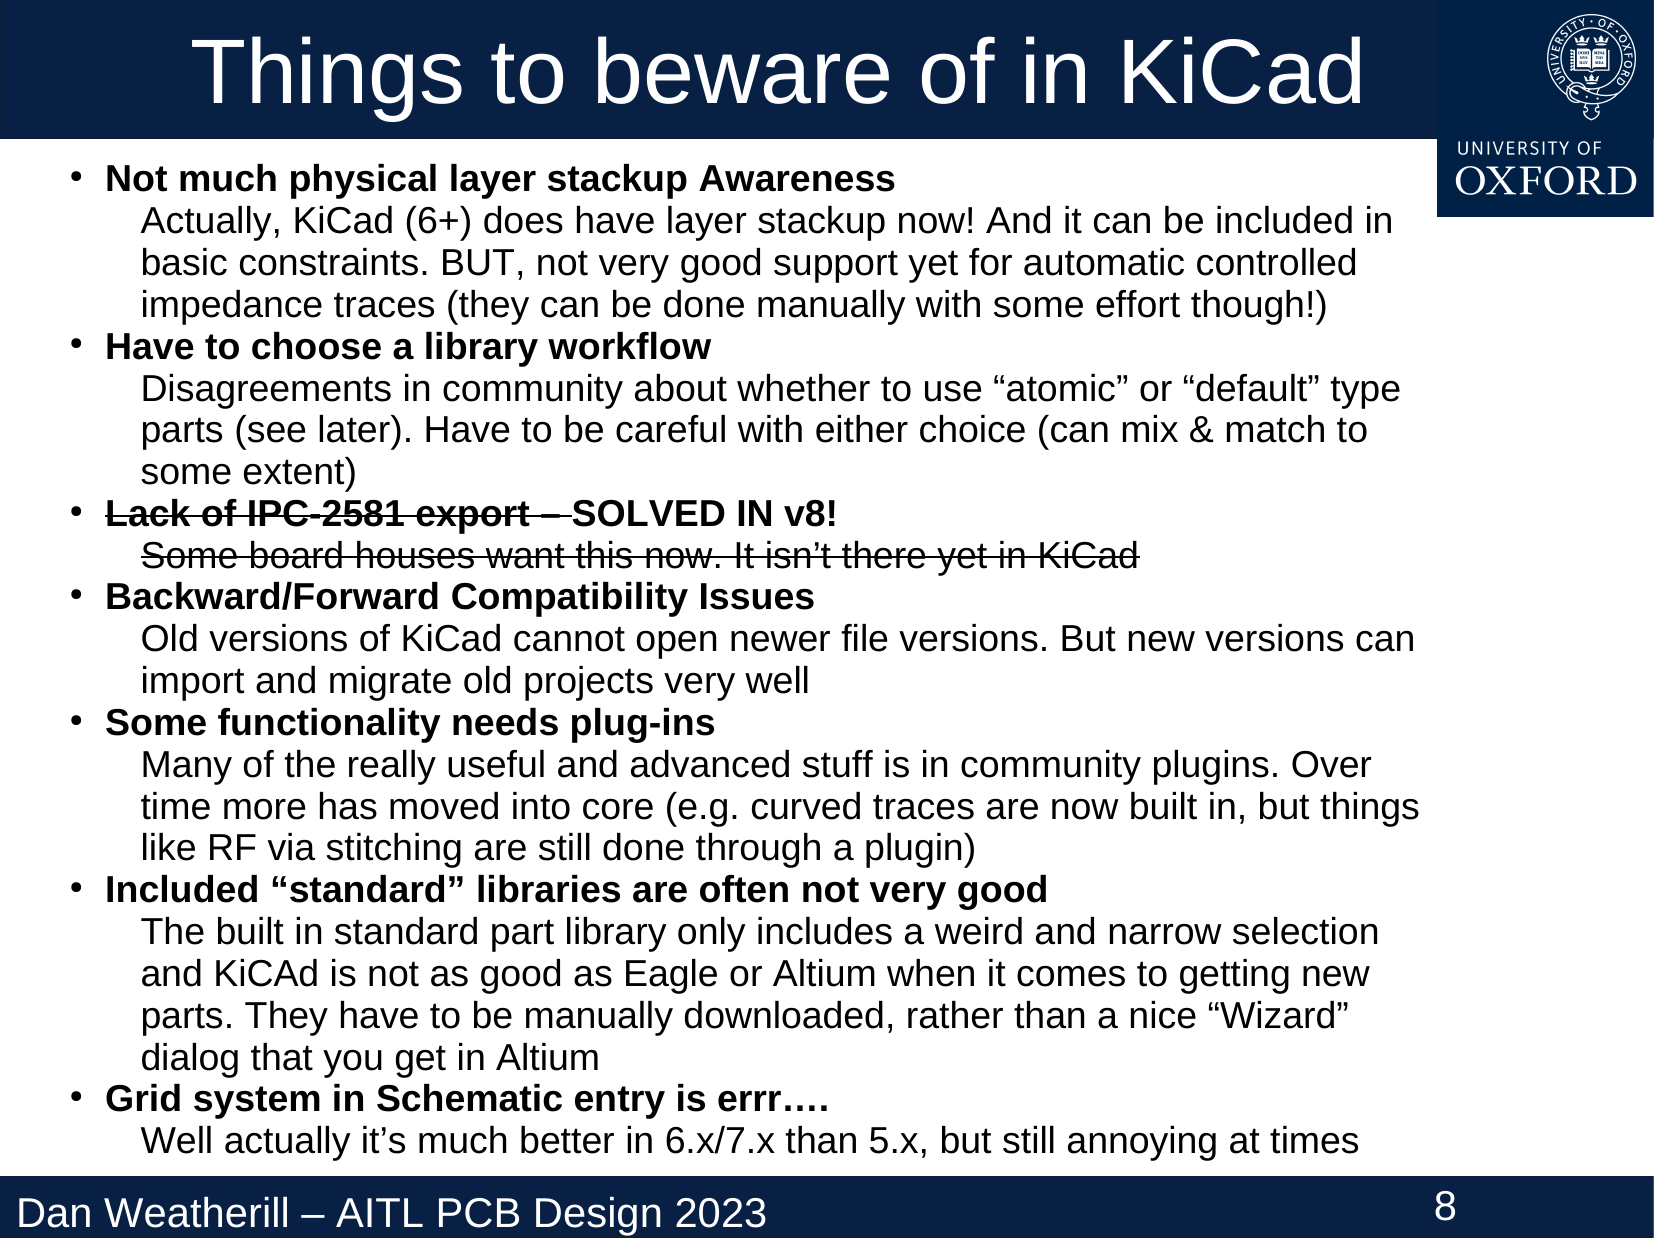

# Things to beware of in KiCad
Not much physical layer stackup Awareness
Actually, KiCad (6+) does have layer stackup now! And it can be included in basic constraints. BUT, not very good support yet for automatic controlled impedance traces (they can be done manually with some effort though!)
Have to choose a library workflow
Disagreements in community about whether to use “atomic” or “default” type parts (see later). Have to be careful with either choice (can mix & match to some extent)
Lack of IPC-2581 export – SOLVED IN v8!
Some board houses want this now. It isn’t there yet in KiCad
Backward/Forward Compatibility Issues
Old versions of KiCad cannot open newer file versions. But new versions can import and migrate old projects very well
Some functionality needs plug-ins
Many of the really useful and advanced stuff is in community plugins. Over time more has moved into core (e.g. curved traces are now built in, but things like RF via stitching are still done through a plugin)
Included “standard” libraries are often not very good
The built in standard part library only includes a weird and narrow selection and KiCAd is not as good as Eagle or Altium when it comes to getting new parts. They have to be manually downloaded, rather than a nice “Wizard” dialog that you get in Altium
Grid system in Schematic entry is errr….
Well actually it’s much better in 6.x/7.x than 5.x, but still annoying at times